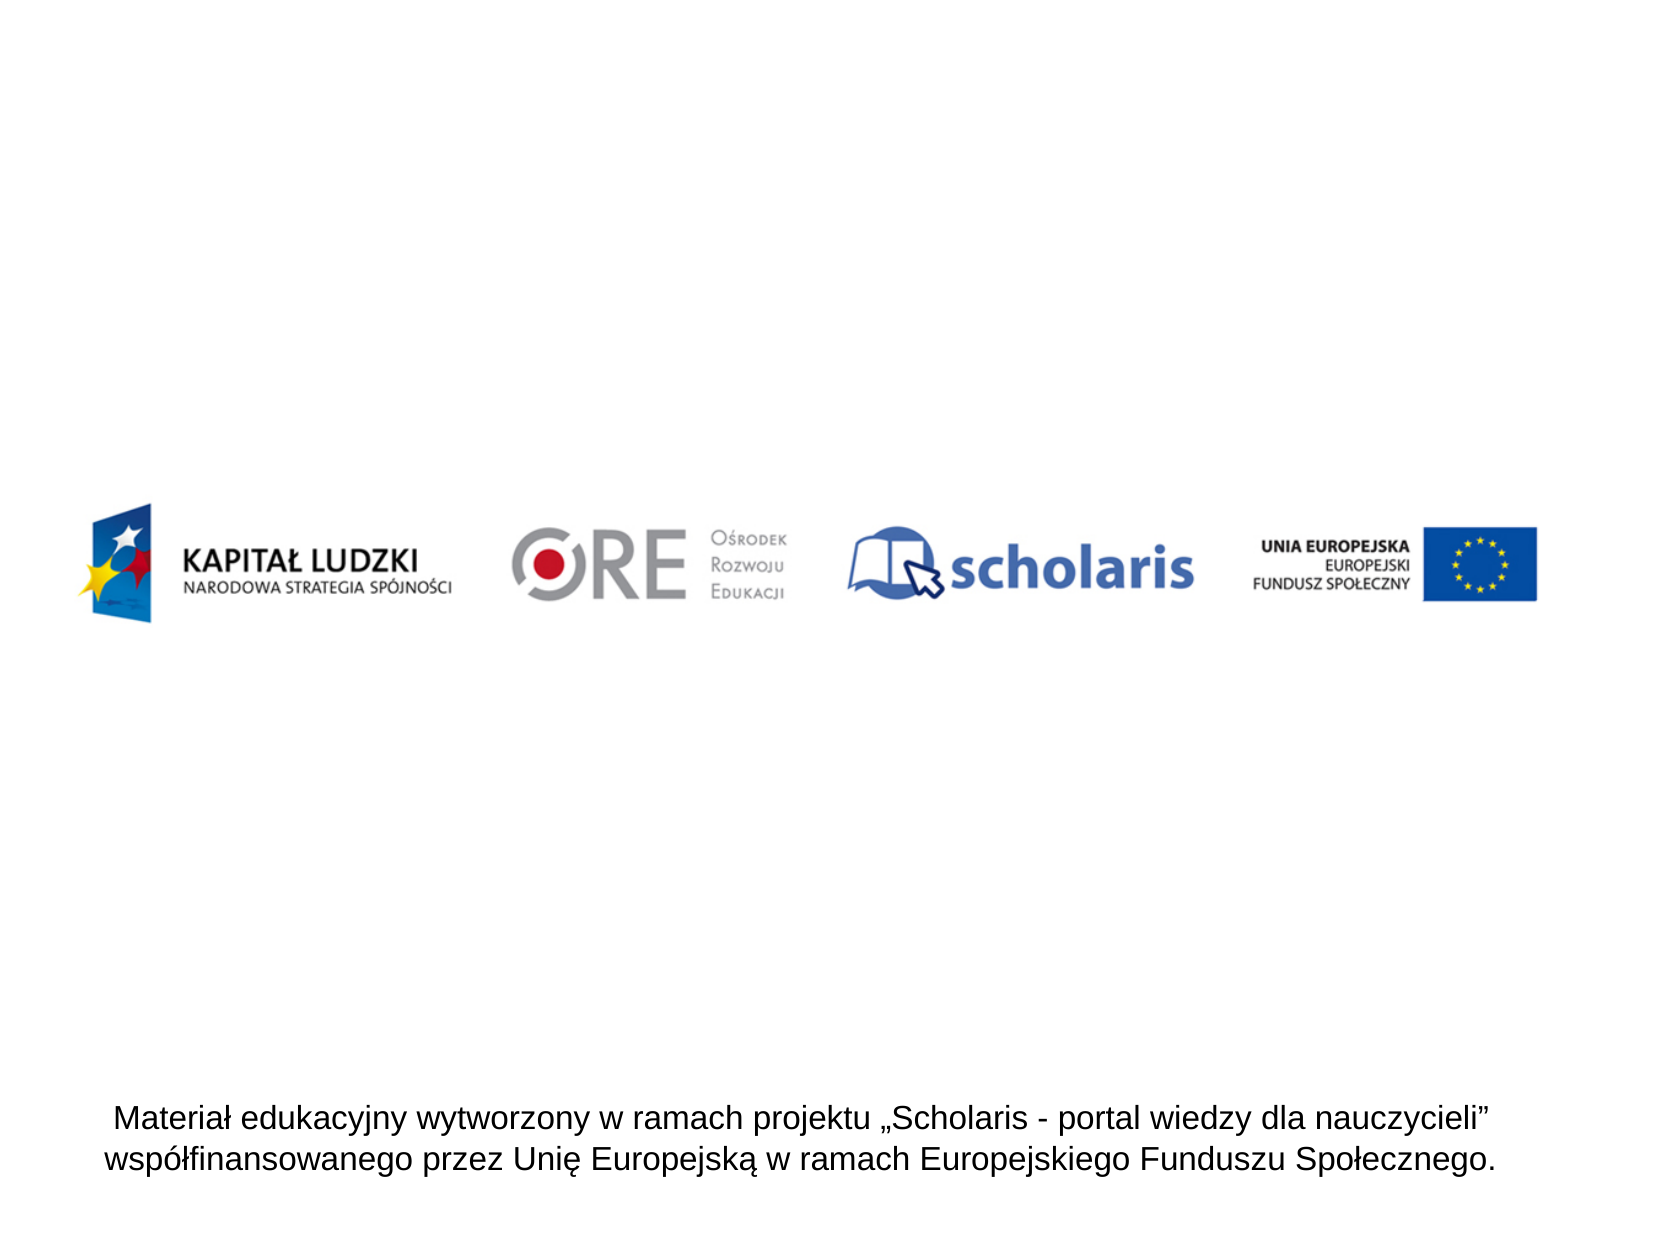

#
Materiał edukacyjny wytworzony w ramach projektu „Scholaris - portal wiedzy dla nauczycieli”
współfinansowanego przez Unię Europejską w ramach Europejskiego Funduszu Społecznego.